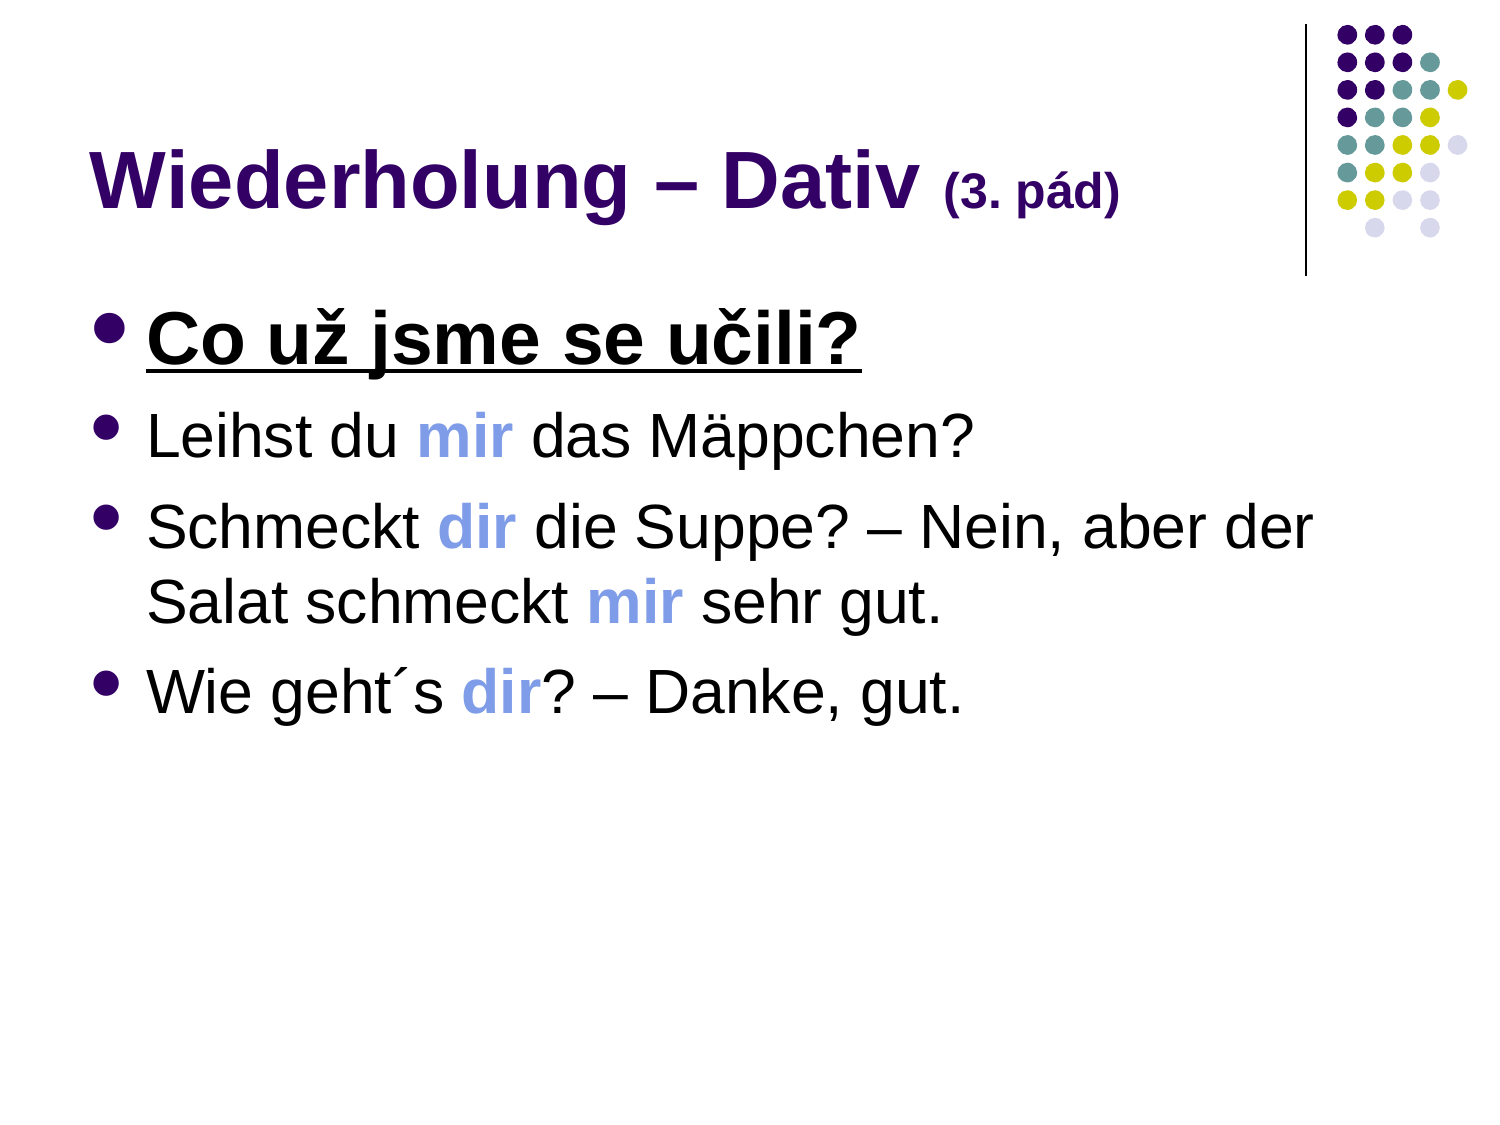

# Wiederholung – Dativ (3. pád)
Co už jsme se učili?
Leihst du mir das Mäppchen?
Schmeckt dir die Suppe? – Nein, aber der Salat schmeckt mir sehr gut.
Wie geht´s dir? – Danke, gut.